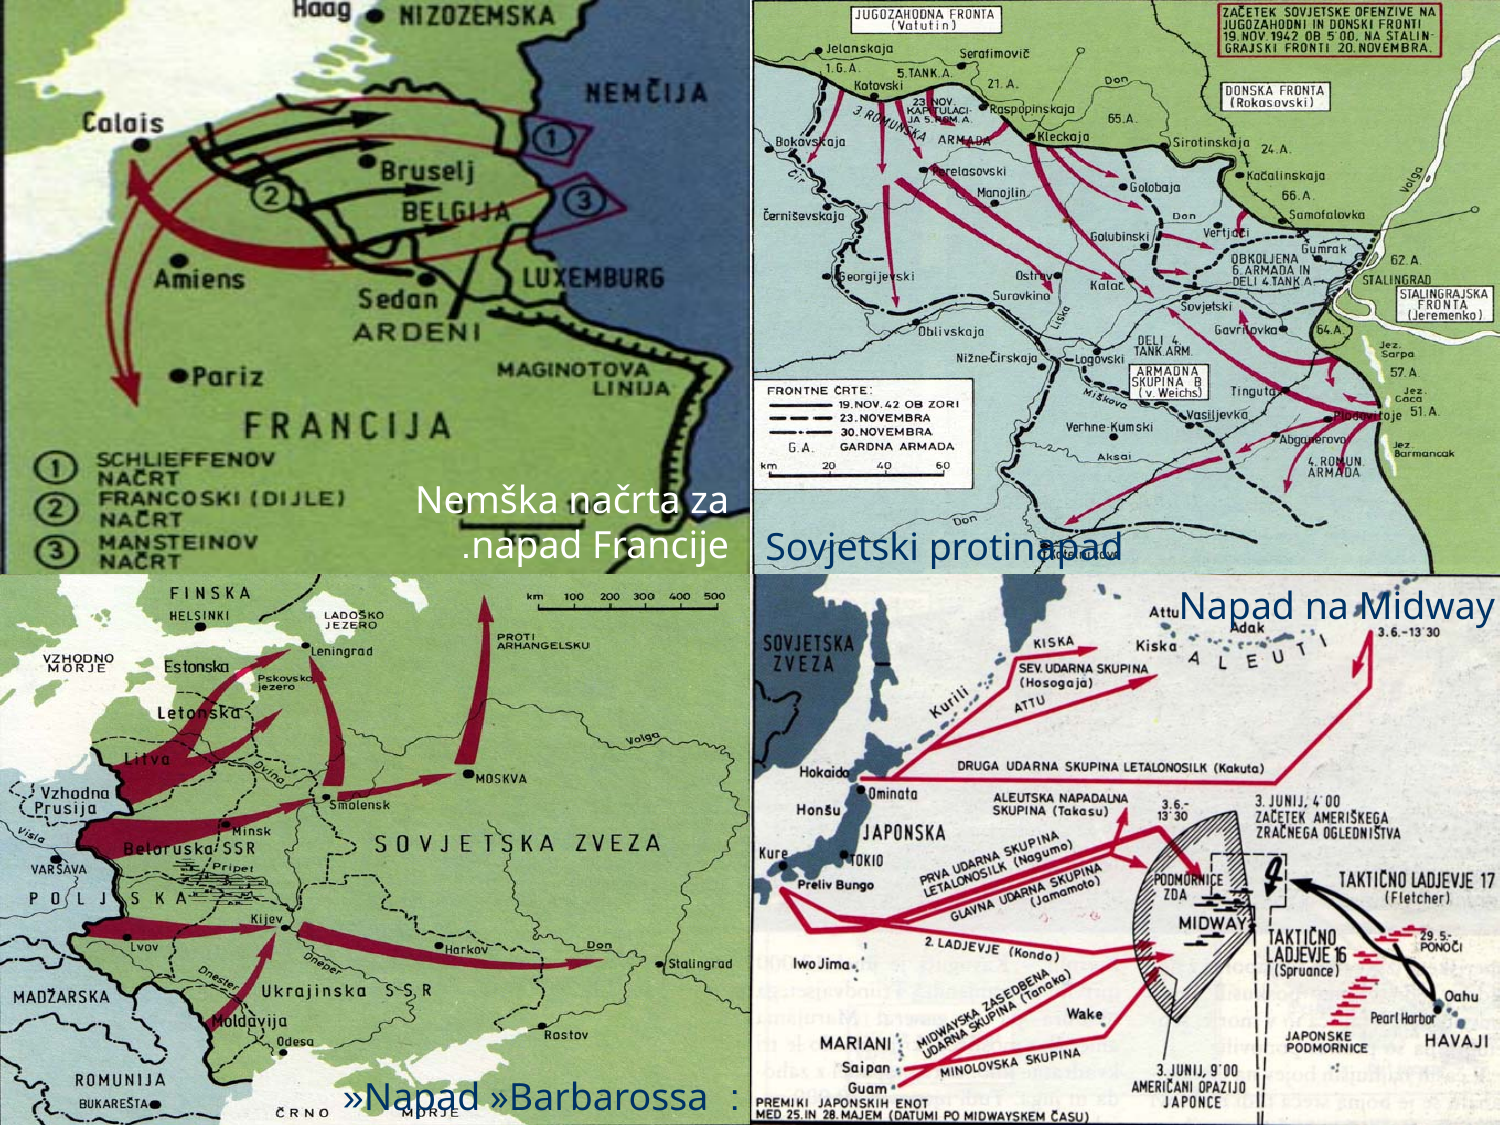

#
Nemška načrta za napad Francije.
Sovjetski protinapad
Napad na Midway
: Napad »Barbarossa«